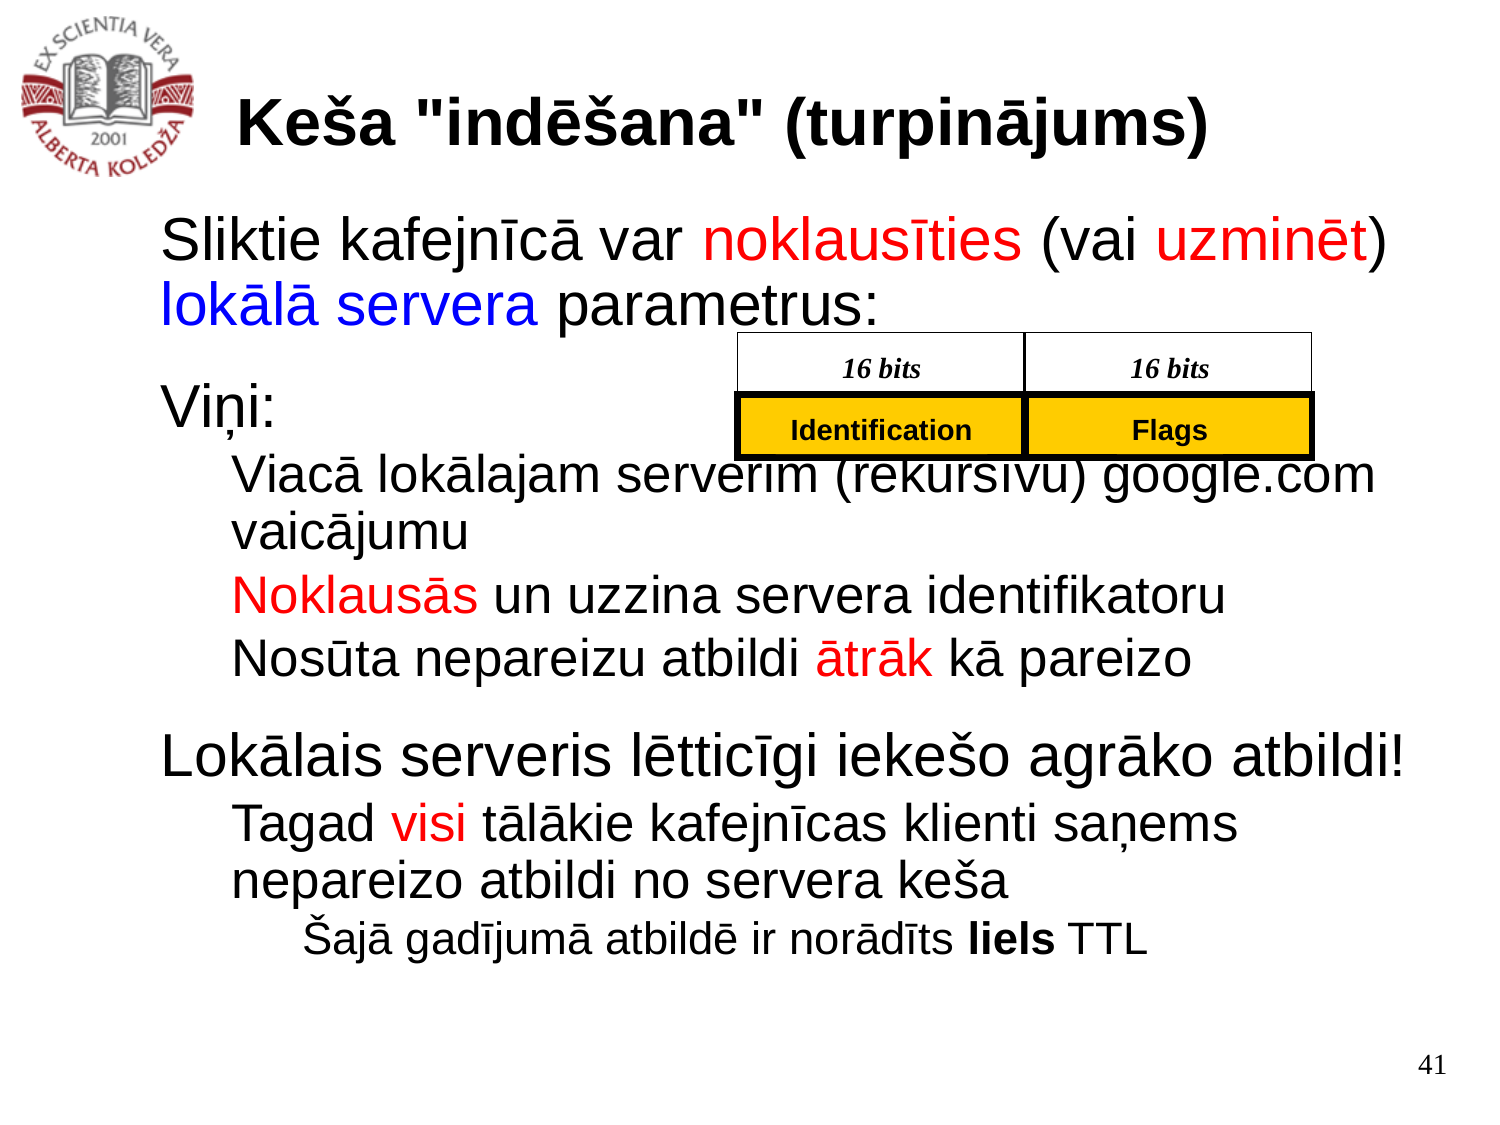

# Keša "indēšana" (turpinājums)
Sliktie kafejnīcā var noklausīties (vai uzminēt) lokālā servera parametrus:
Viņi:
Viacā lokālajam serverim (rekursīvu) google.com vaicājumu
Noklausās un uzzina servera identifikatoru
Nosūta nepareizu atbildi ātrāk kā pareizo
Lokālais serveris lētticīgi iekešo agrāko atbildi!
Tagad visi tālākie kafejnīcas klienti saņems nepareizo atbildi no servera keša
Šajā gadījumā atbildē ir norādīts liels TTL
16 bits
16 bits
Identification
Flags